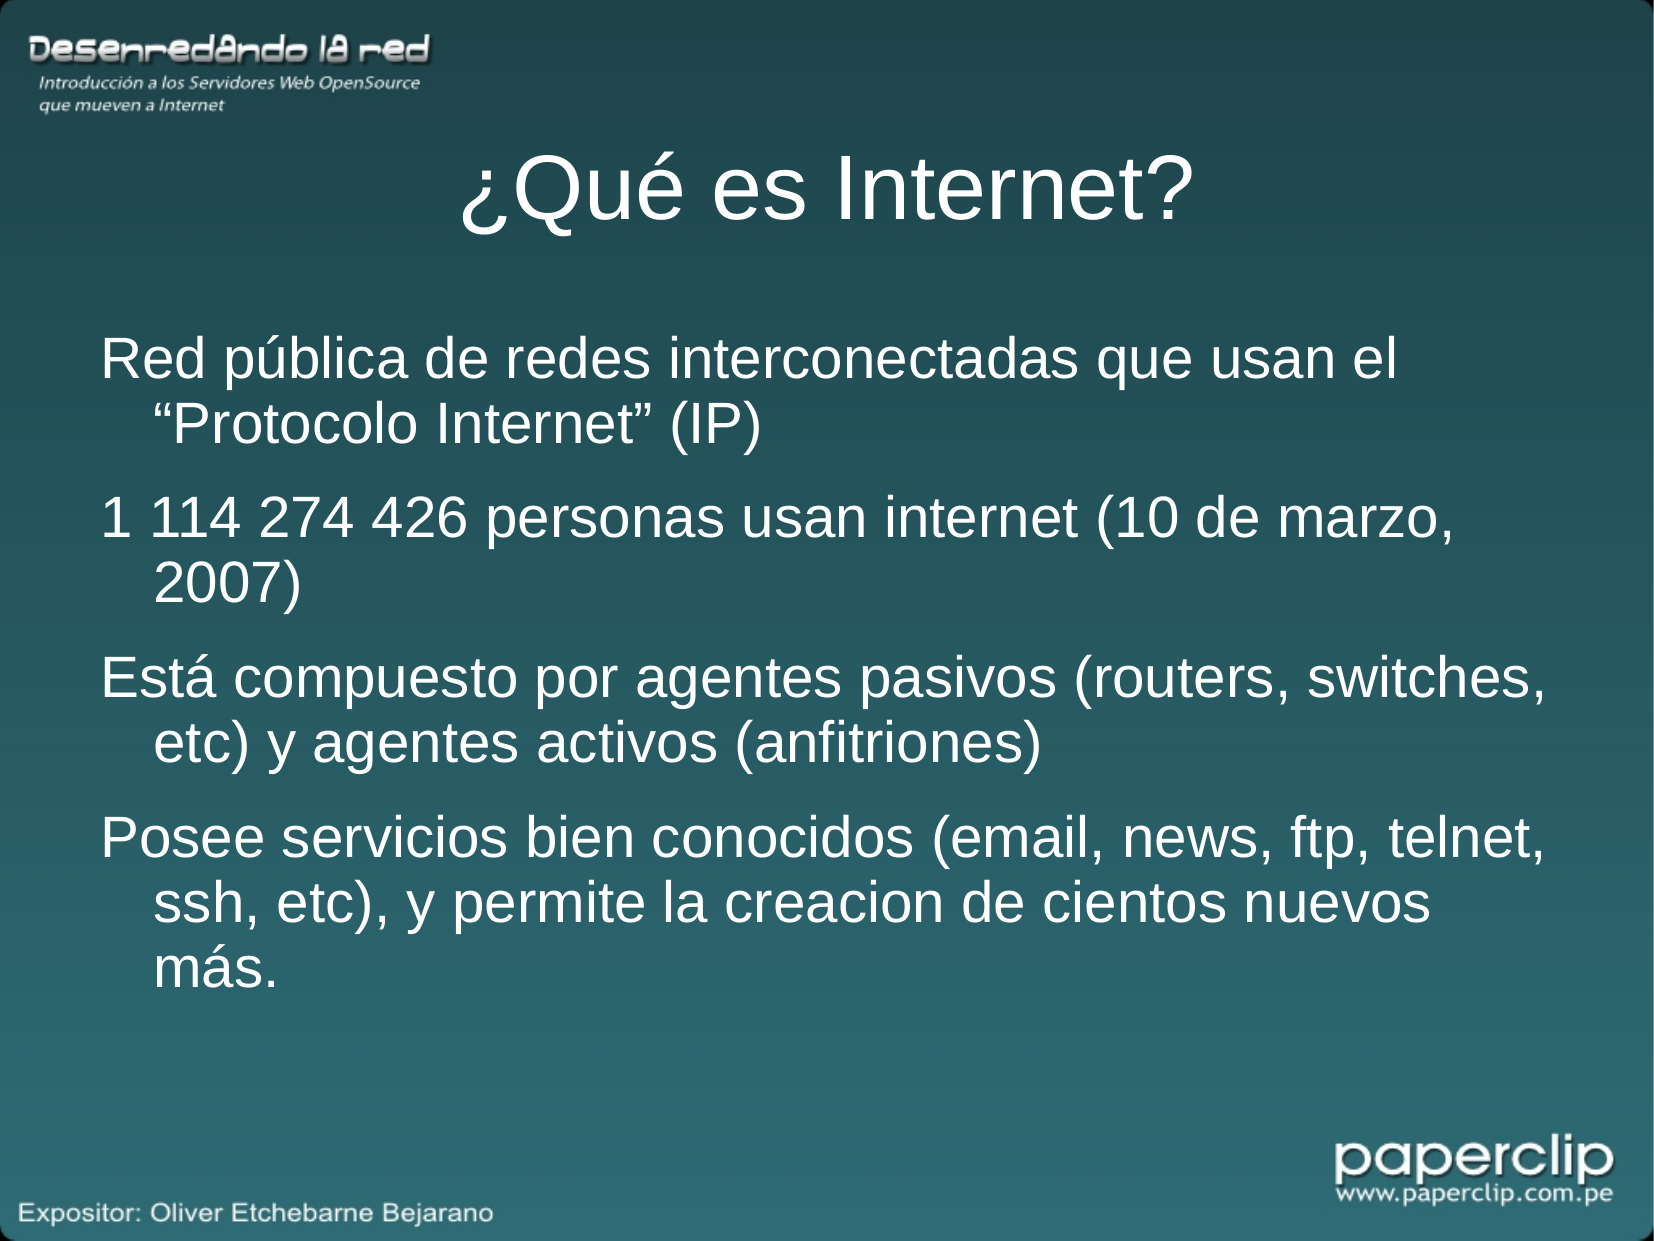

# ¿Qué es Internet?
Red pública de redes interconectadas que usan el “Protocolo Internet” (IP)
1 114 274 426 personas usan internet (10 de marzo, 2007)
Está compuesto por agentes pasivos (routers, switches, etc) y agentes activos (anfitriones)
Posee servicios bien conocidos (email, news, ftp, telnet, ssh, etc), y permite la creacion de cientos nuevos más.